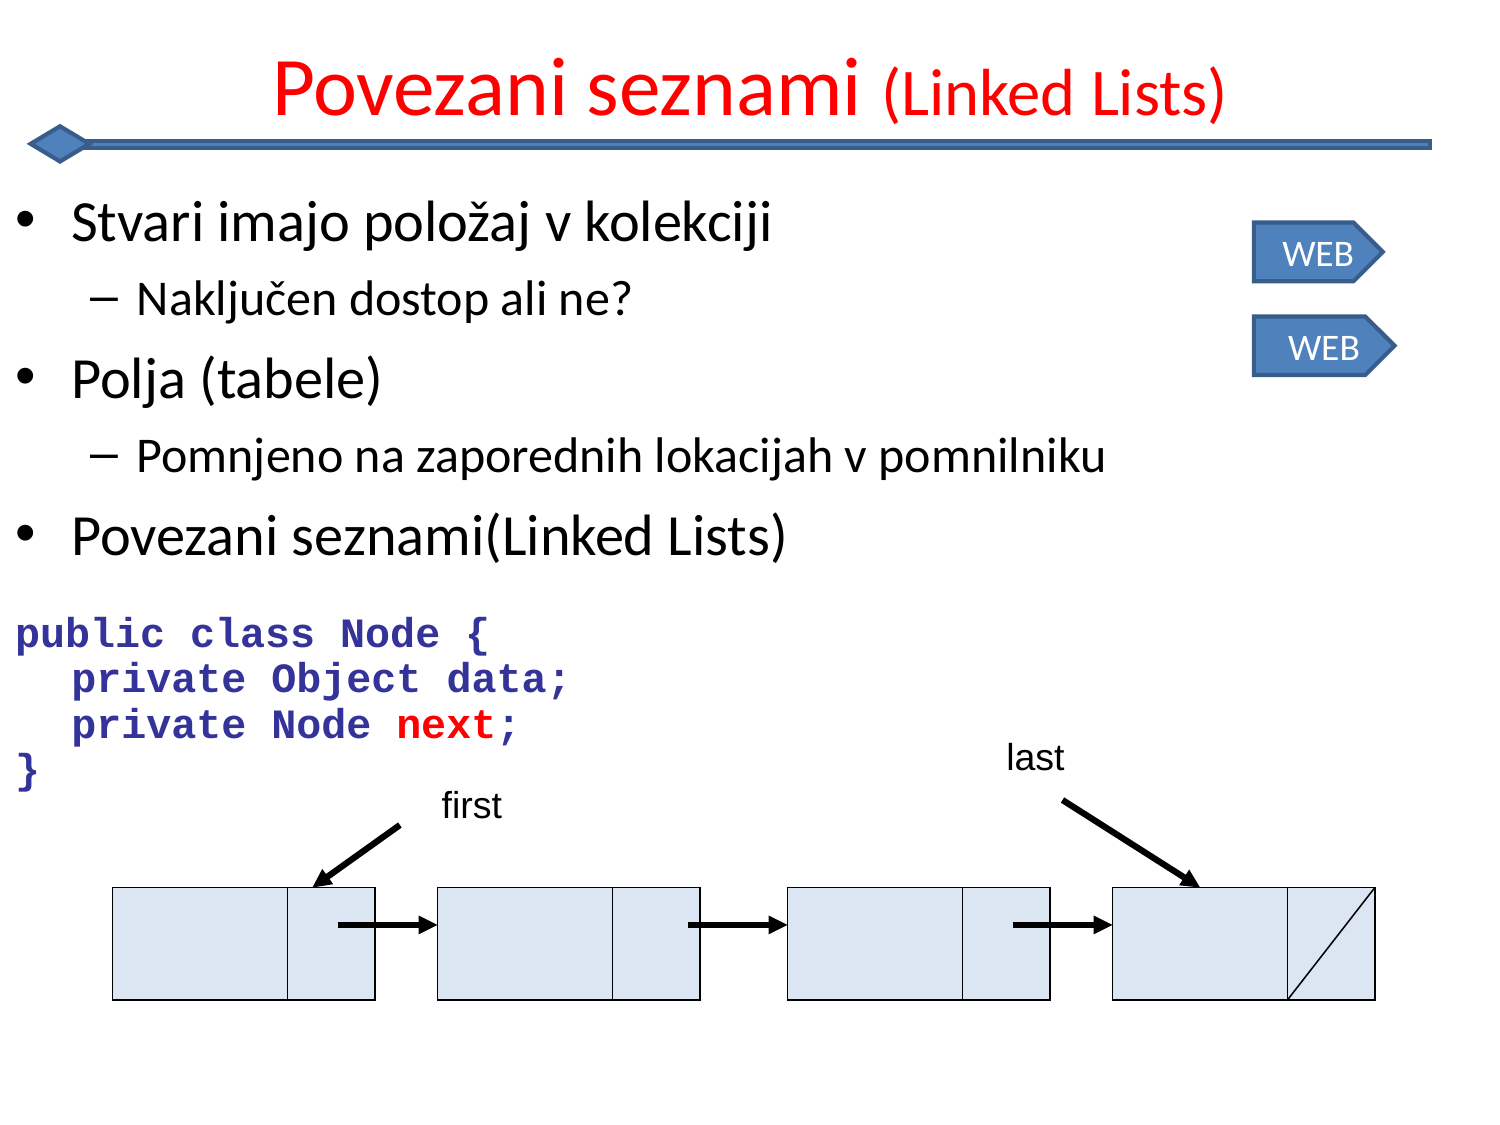

# Povezani seznami (Linked Lists)
Stvari imajo položaj v kolekciji
Naključen dostop ali ne?
Polja (tabele)
Pomnjeno na zaporednih lokacijah v pomnilniku
Povezani seznami(Linked Lists)
public class Node {
	private Object data;
	private Node next;
}
WEB
WEB
last
first